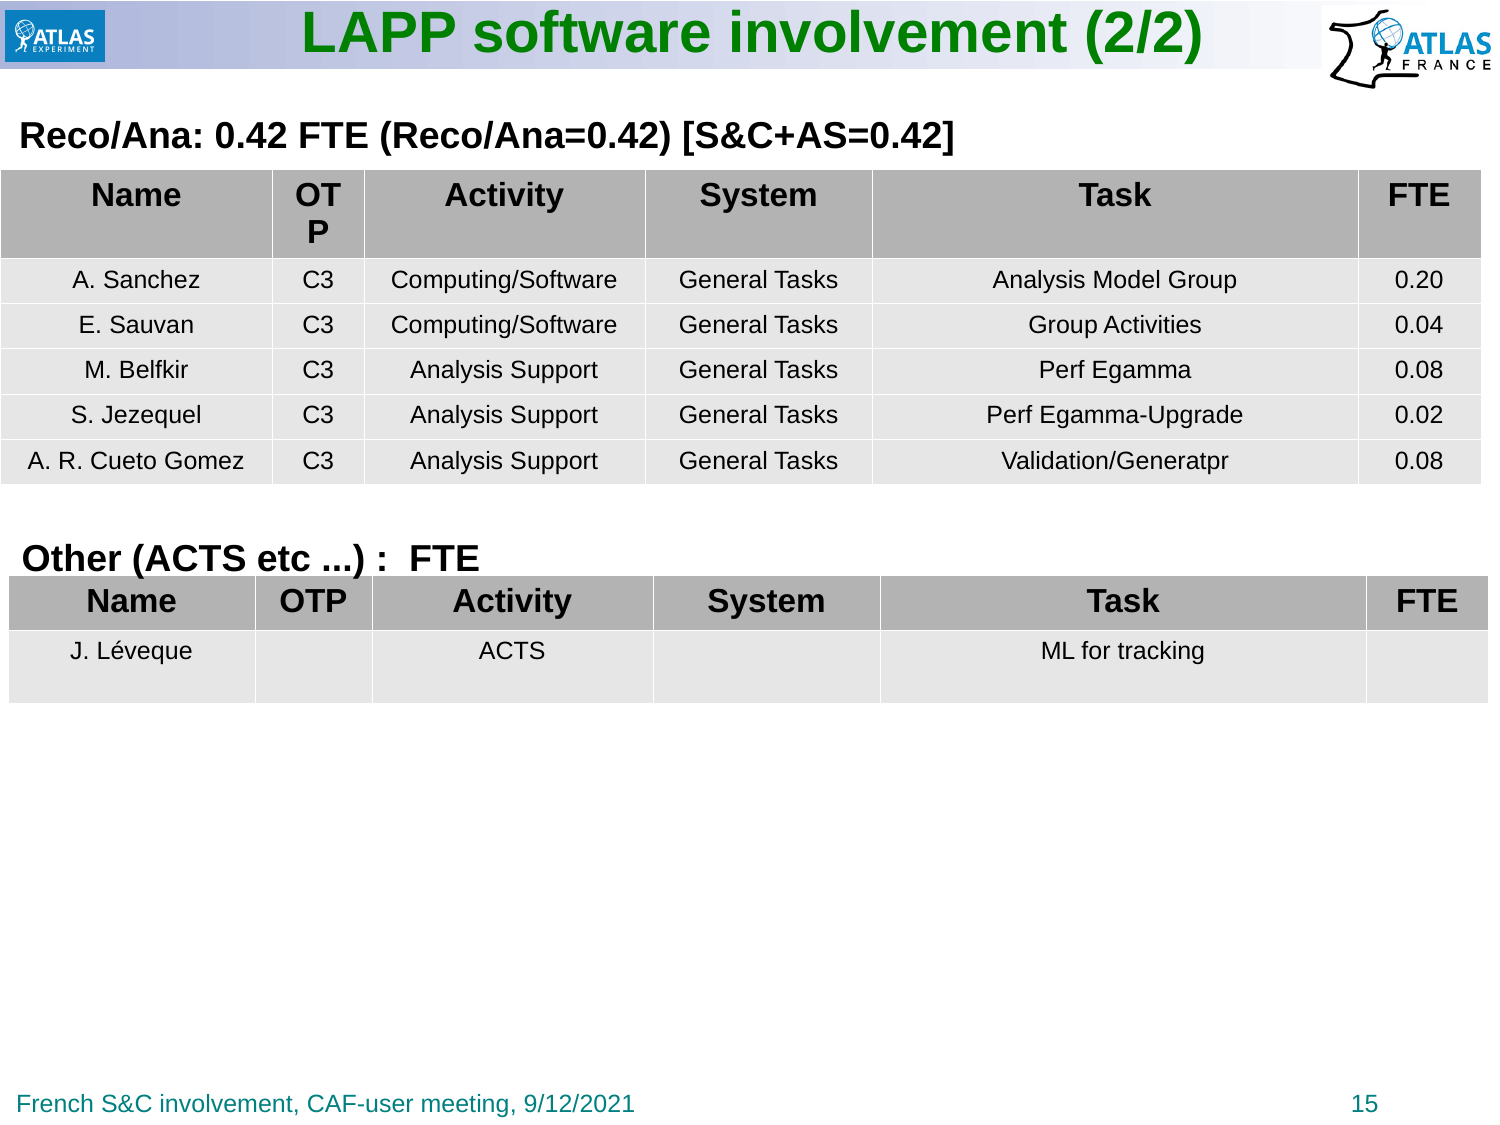

LAPP software involvement (2/2)
Reco/Ana: 0.42 FTE (Reco/Ana=0.42) [S&C+AS=0.42]
| Name | OTP | Activity | System | Task | FTE |
| --- | --- | --- | --- | --- | --- |
| A. Sanchez | C3 | Computing/Software | General Tasks | Analysis Model Group | 0.20 |
| E. Sauvan | C3 | Computing/Software | General Tasks | Group Activities | 0.04 |
| M. Belfkir | C3 | Analysis Support | General Tasks | Perf Egamma | 0.08 |
| S. Jezequel | C3 | Analysis Support | General Tasks | Perf Egamma-Upgrade | 0.02 |
| A. R. Cueto Gomez | C3 | Analysis Support | General Tasks | Validation/Generatpr | 0.08 |
Other (ACTS etc ...) : FTE
| Name | OTP | Activity | System | Task | FTE |
| --- | --- | --- | --- | --- | --- |
| J. Léveque | | ACTS | | ML for tracking | |